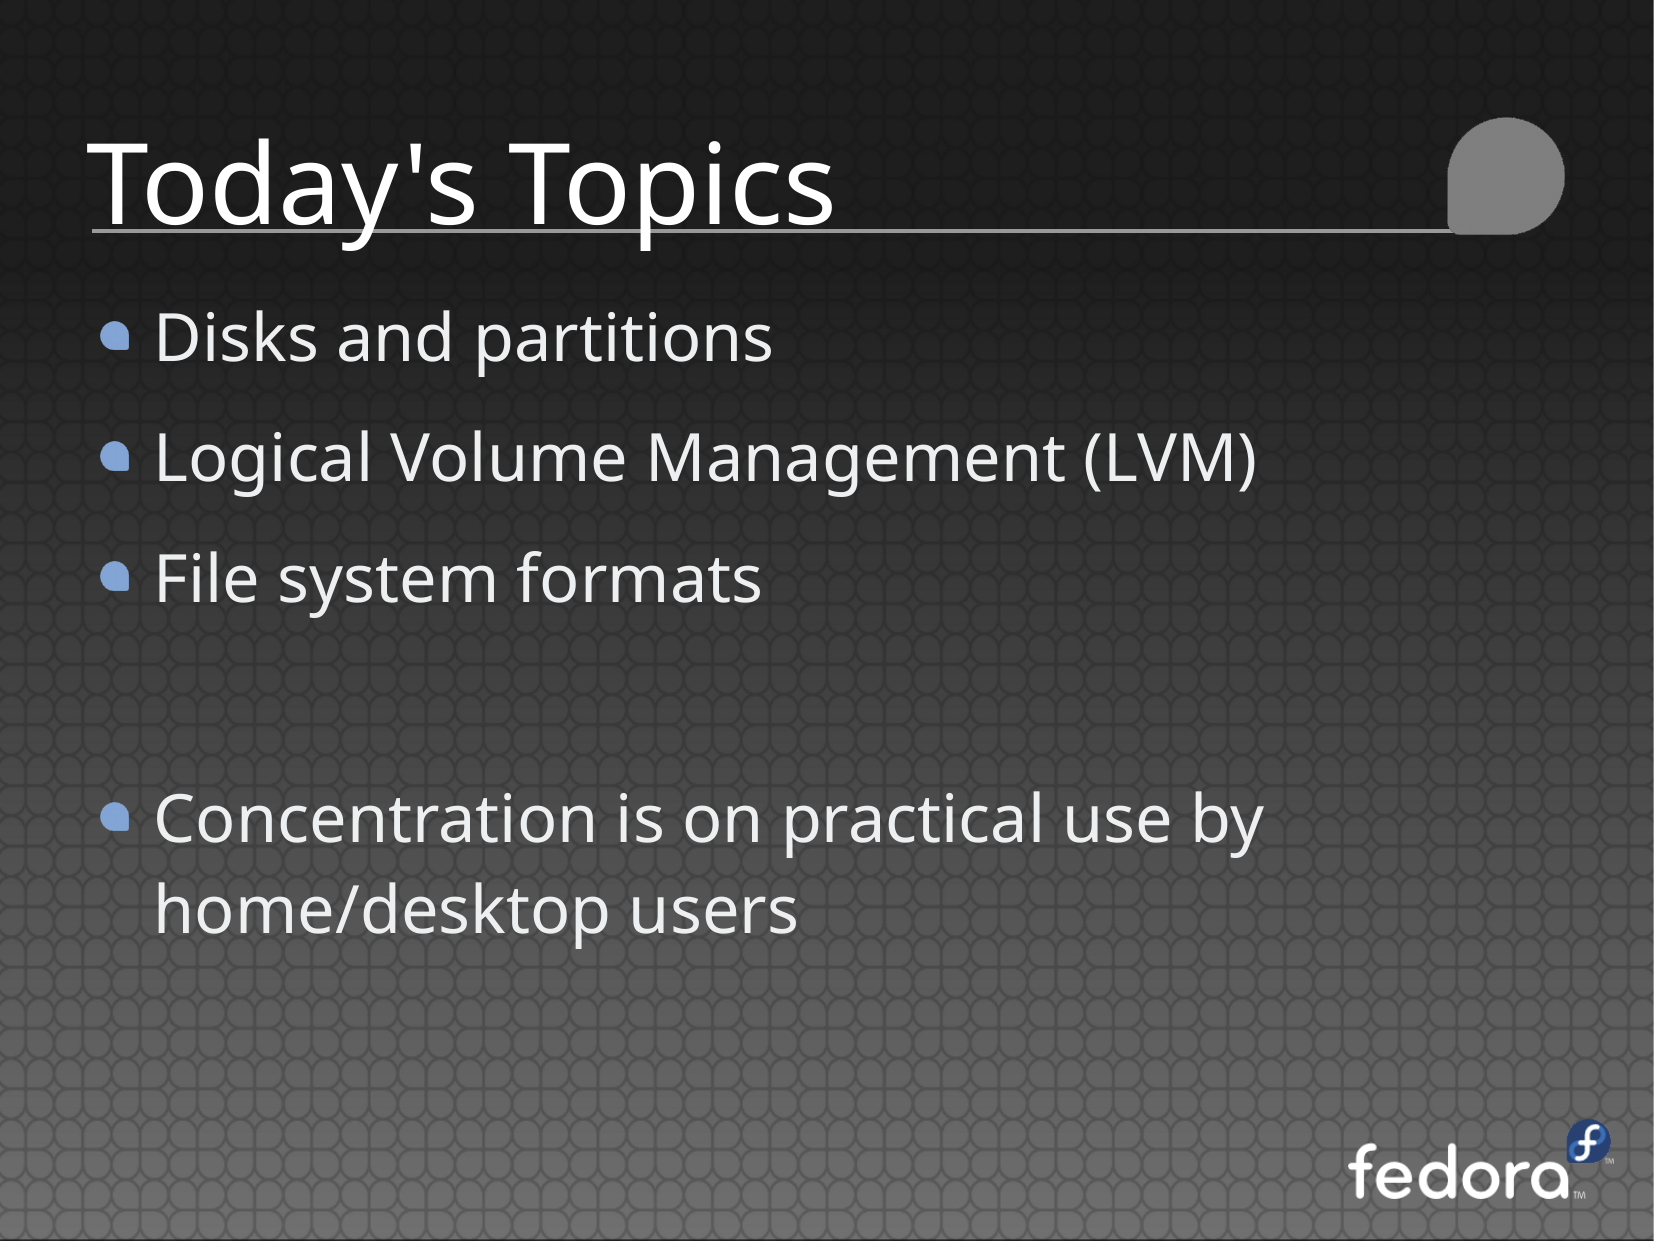

# Today's Topics
Disks and partitions
Logical Volume Management (LVM)
File system formats
Concentration is on practical use by home/desktop users